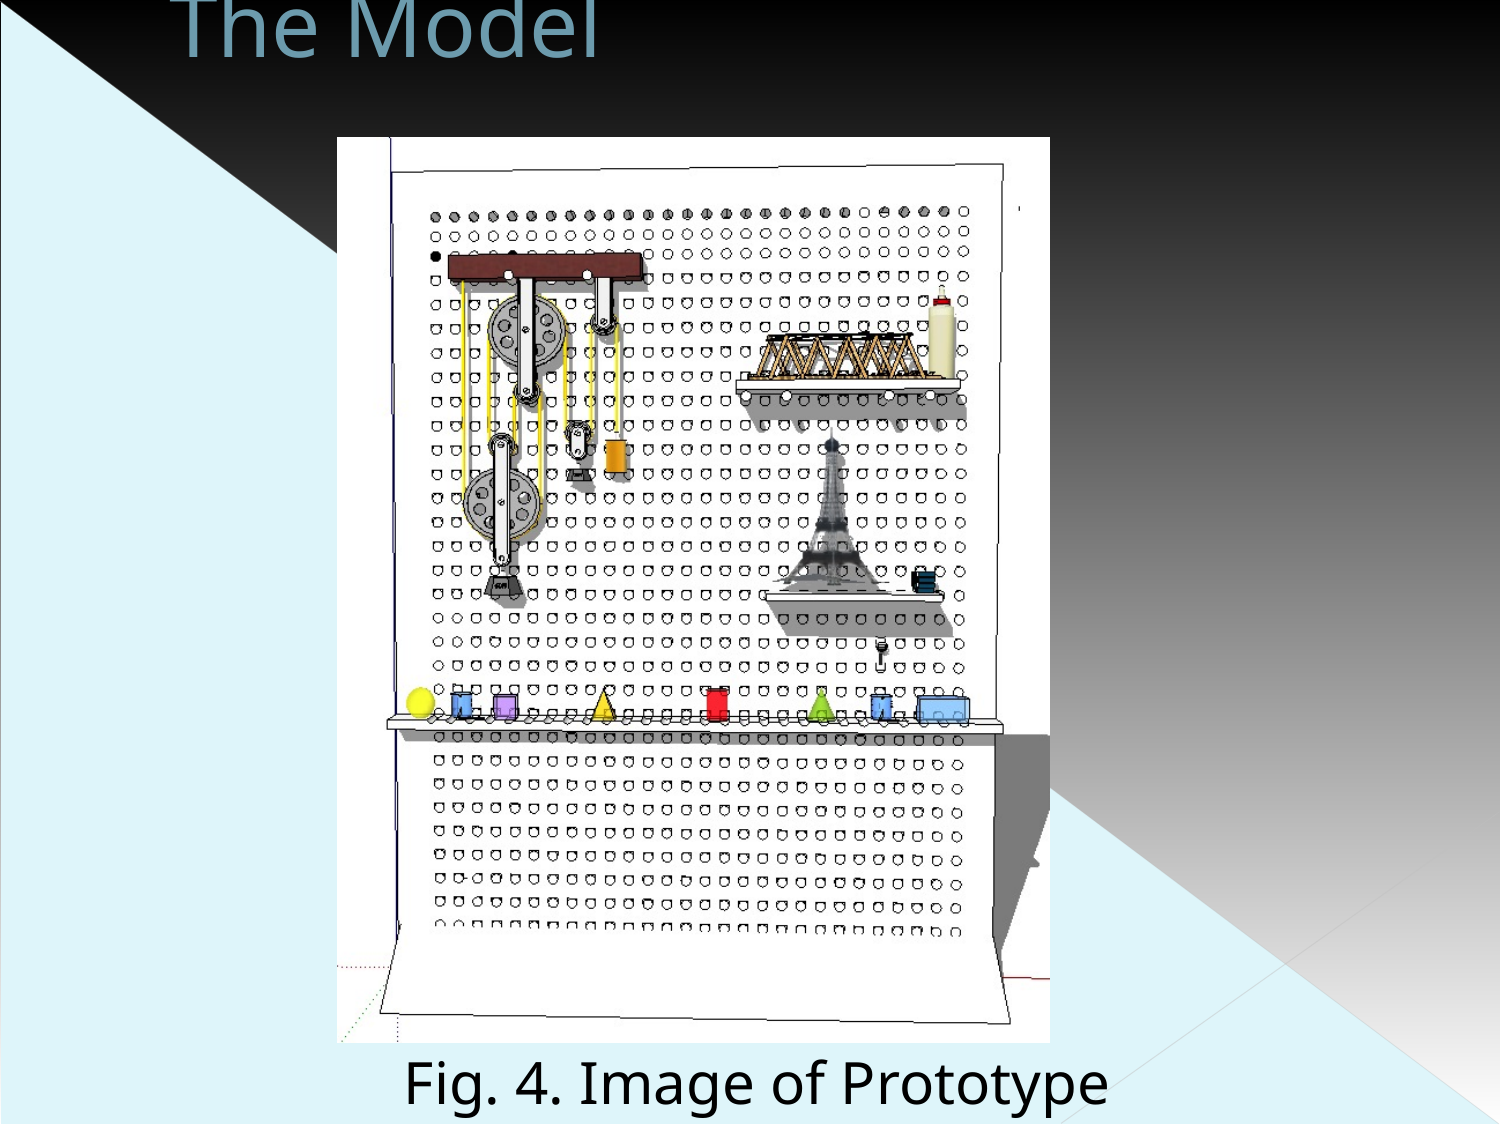

# The Model
Fig. 4. Image of Prototype